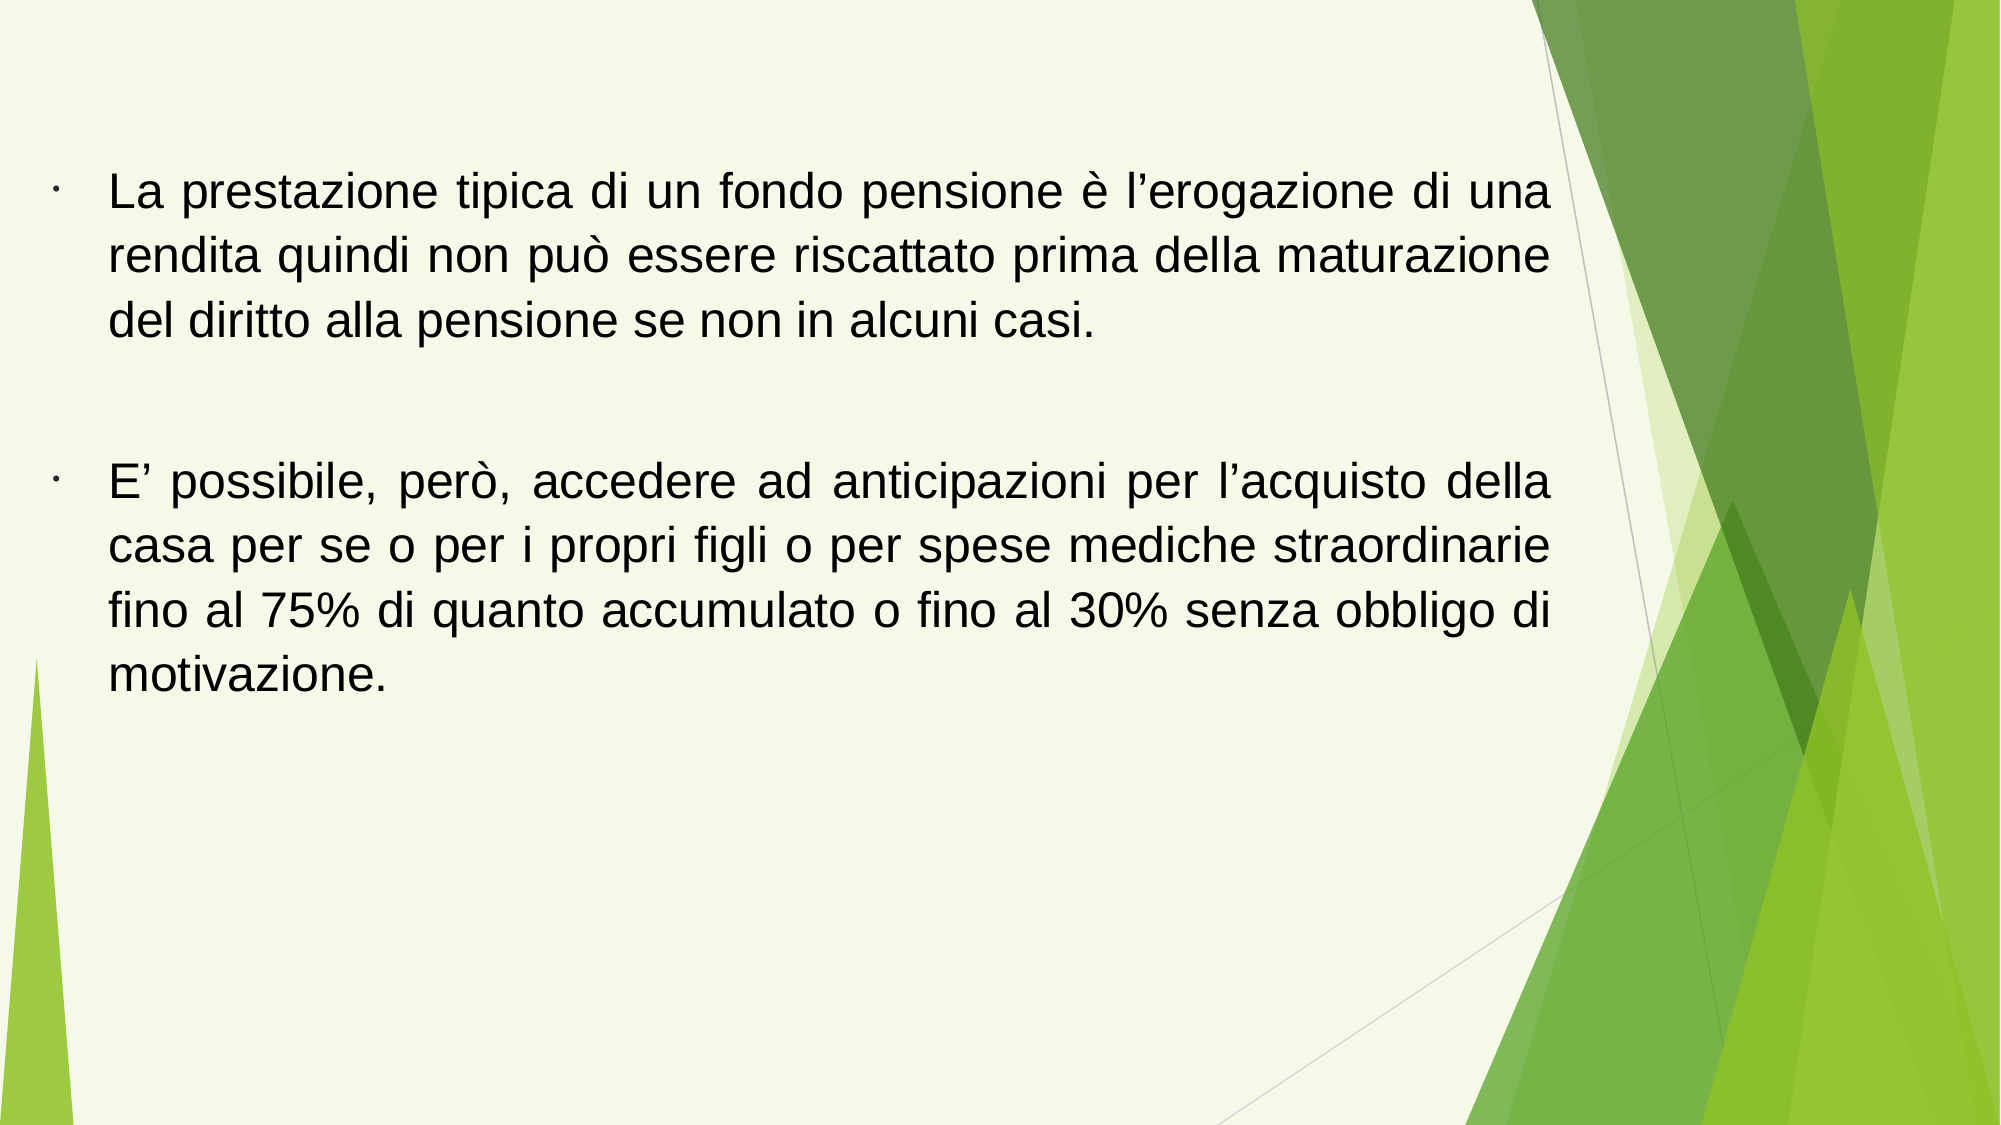

La prestazione tipica di un fondo pensione è l’erogazione di una rendita quindi non può essere riscattato prima della maturazione del diritto alla pensione se non in alcuni casi.
E’ possibile, però, accedere ad anticipazioni per l’acquisto della casa per se o per i propri figli o per spese mediche straordinarie fino al 75% di quanto accumulato o fino al 30% senza obbligo di motivazione.